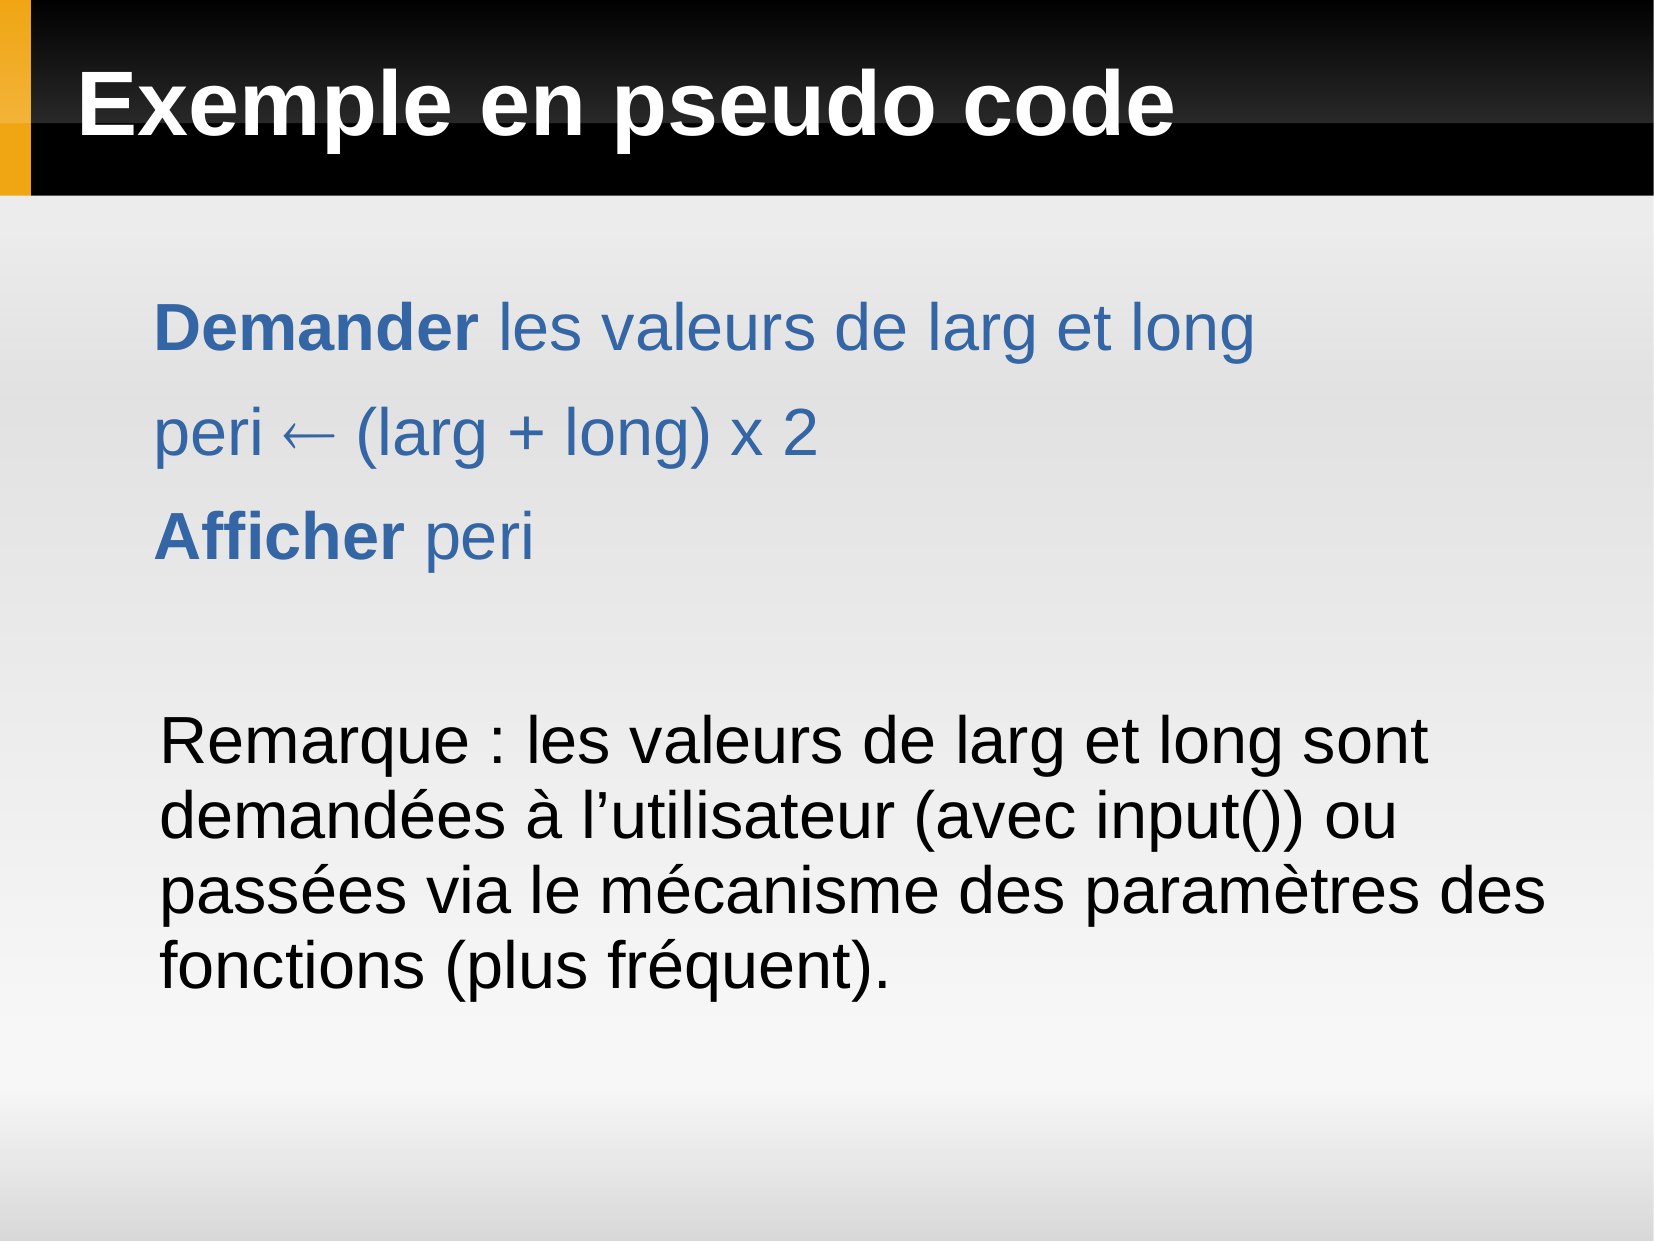

# Exemple en pseudo code
Demander les valeurs de larg et long
peri ¬ (larg + long) x 2
Afficher peri
Remarque : les valeurs de larg et long sont demandées à l’utilisateur (avec input()) ou passées via le mécanisme des paramètres des fonctions (plus fréquent).